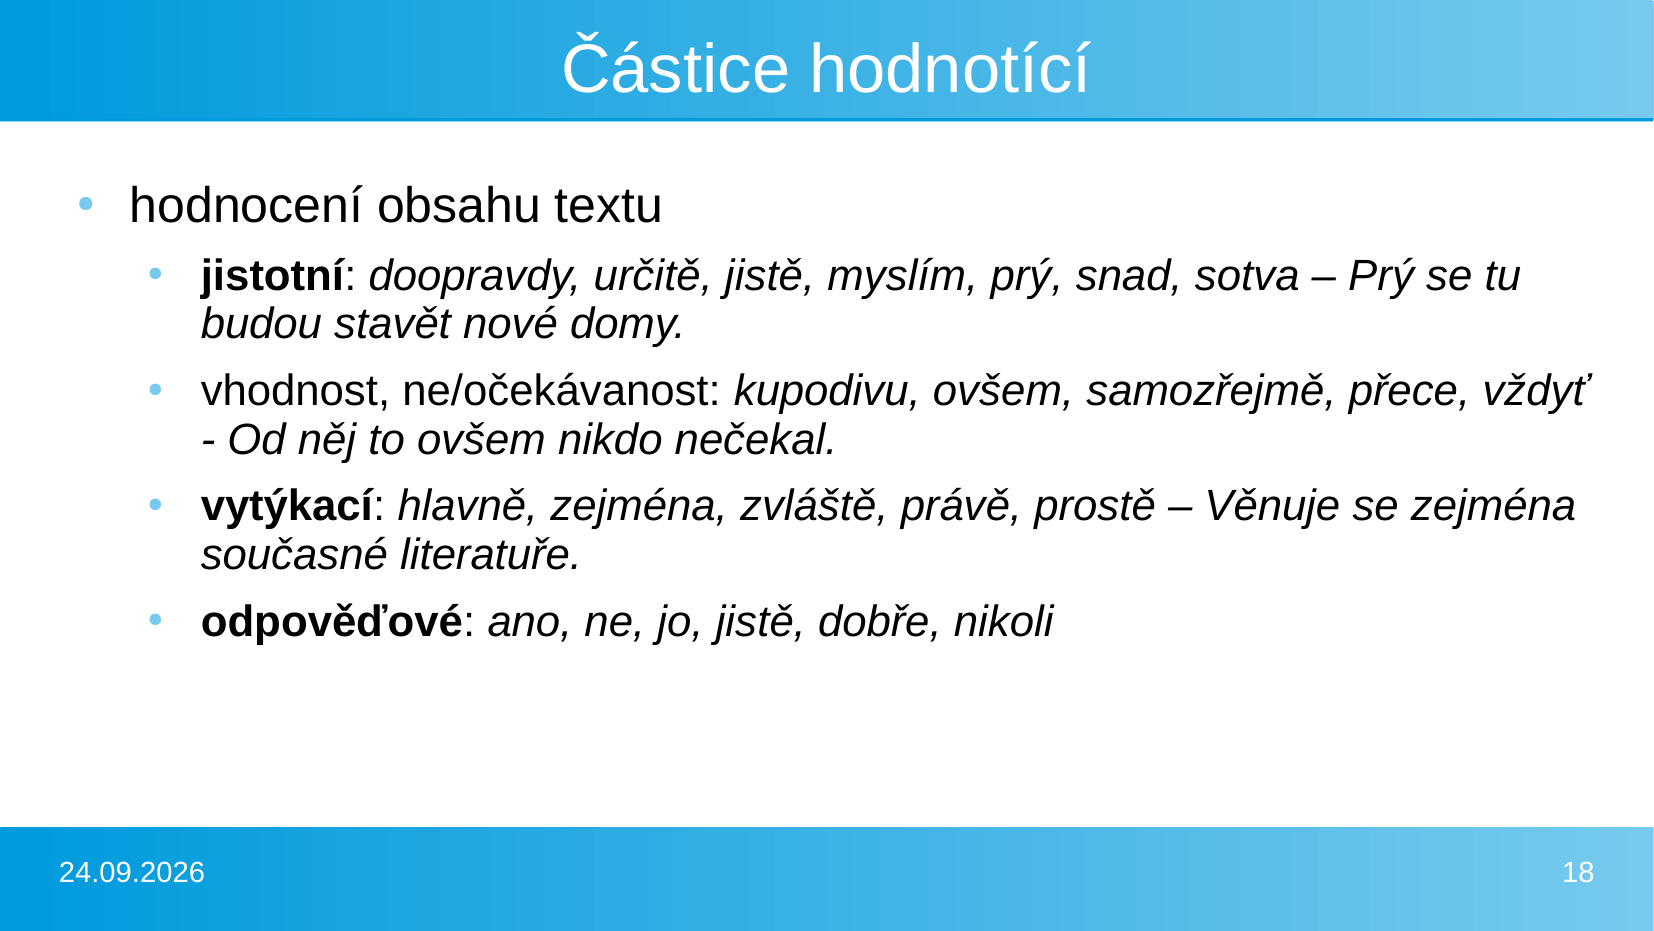

# Částice hodnotící
hodnocení obsahu textu
jistotní: doopravdy, určitě, jistě, myslím, prý, snad, sotva – Prý se tu budou stavět nové domy.
vhodnost, ne/očekávanost: kupodivu, ovšem, samozřejmě, přece, vždyť - Od něj to ovšem nikdo nečekal.
vytýkací: hlavně, zejména, zvláště, právě, prostě – Věnuje se zejména současné literatuře.
odpověďové: ano, ne, jo, jistě, dobře, nikoli
18